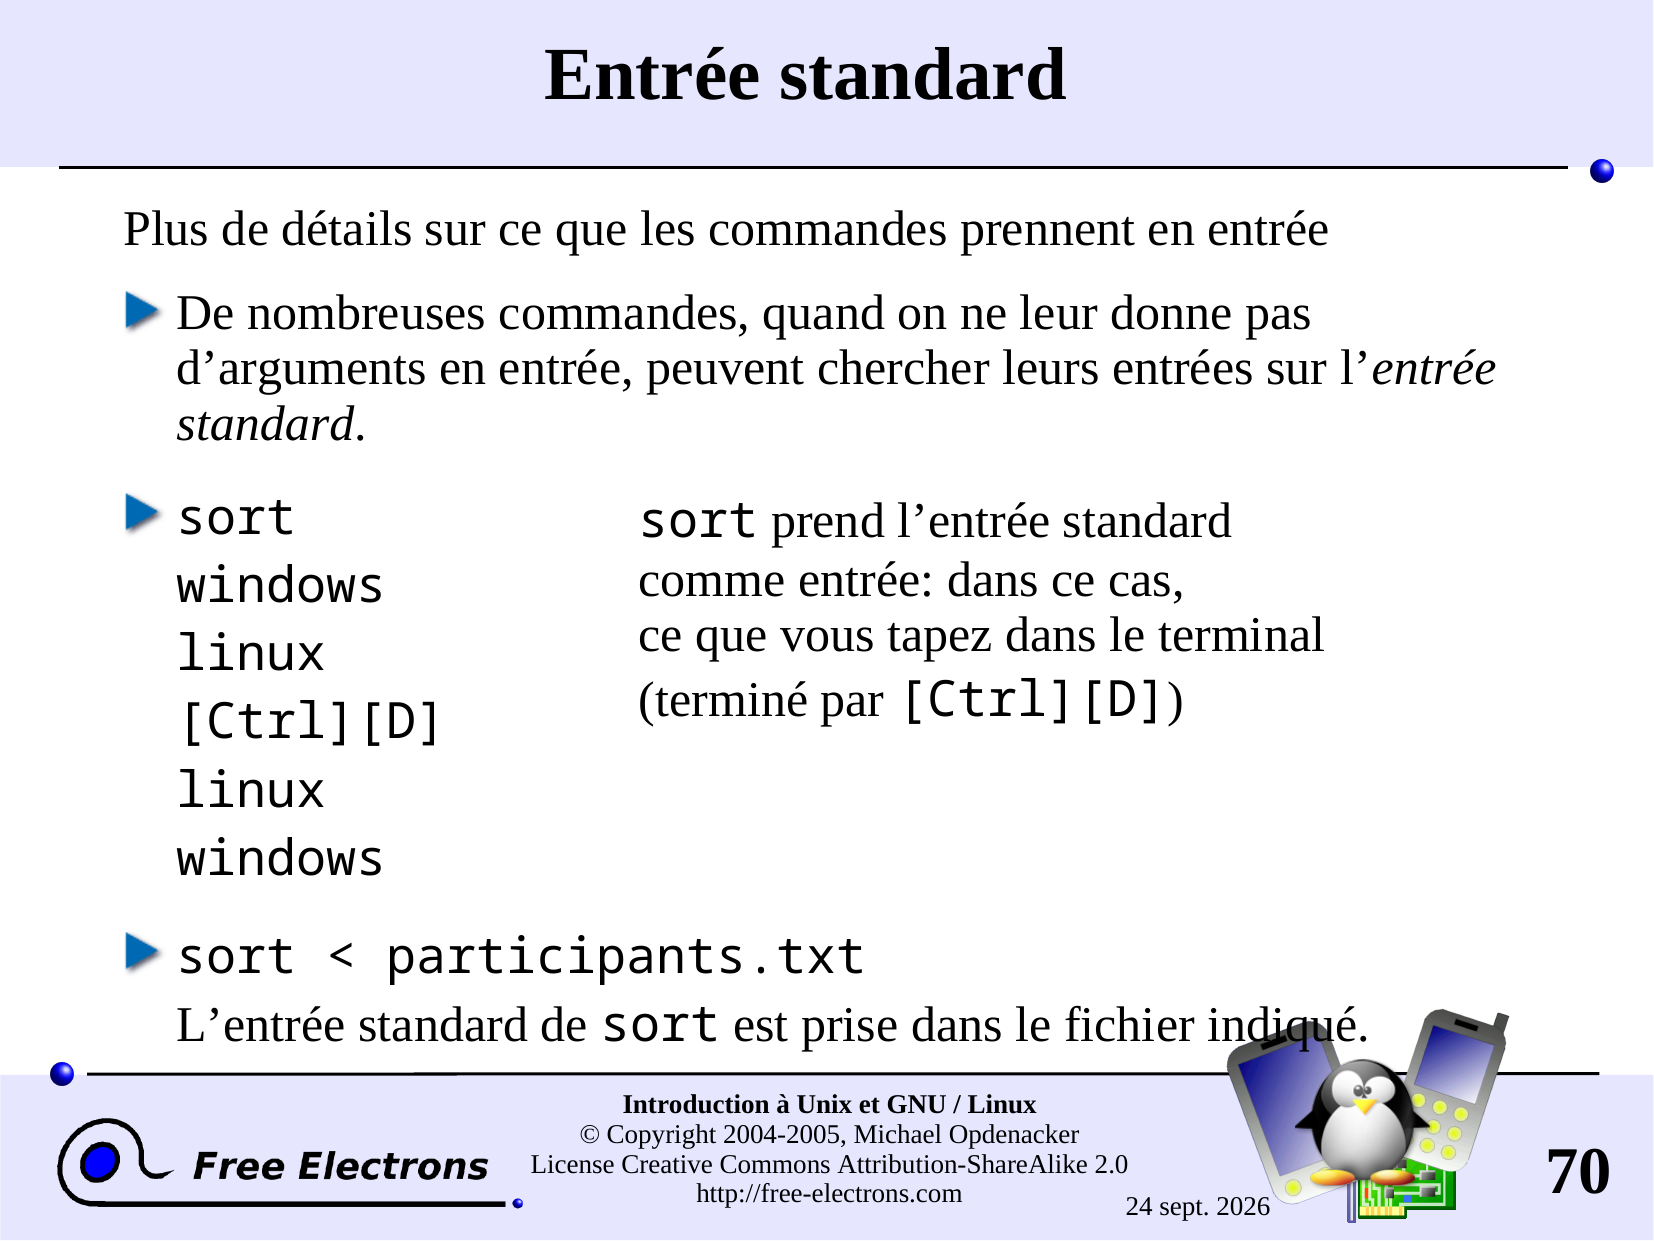

# Entrée standard
Plus de détails sur ce que les commandes prennent en entrée
De nombreuses commandes, quand on ne leur donne pas d’arguments en entrée, peuvent chercher leurs entrées sur l’entrée standard.
sort
windows
linux
[Ctrl][D]
linux
windows
sort < participants.txt
L’entrée standard de sort est prise dans le fichier indiqué.
sort prend l’entrée standard
comme entrée: dans ce cas,
ce que vous tapez dans le terminal
(terminé par [Ctrl][D])